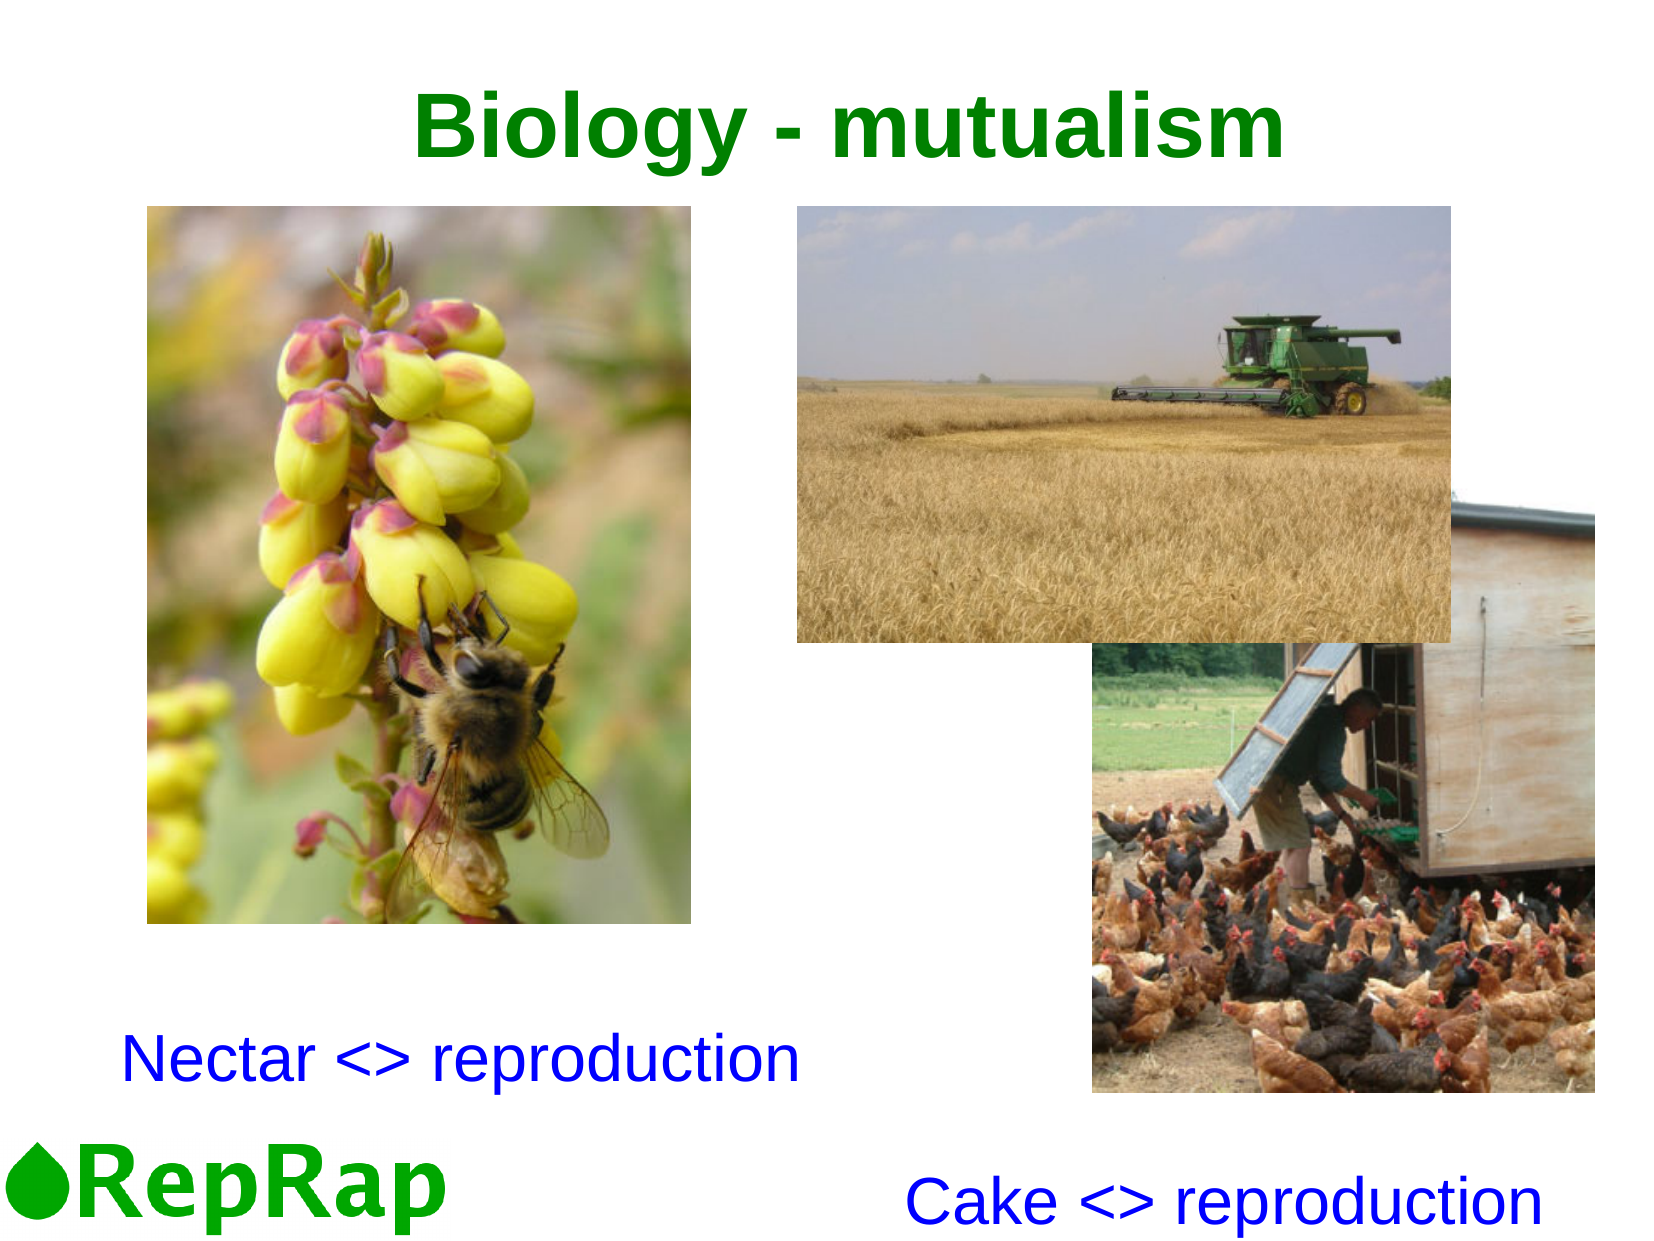

# Biology - mutualism
 Nectar <> reproduction
 Cake <> reproduction